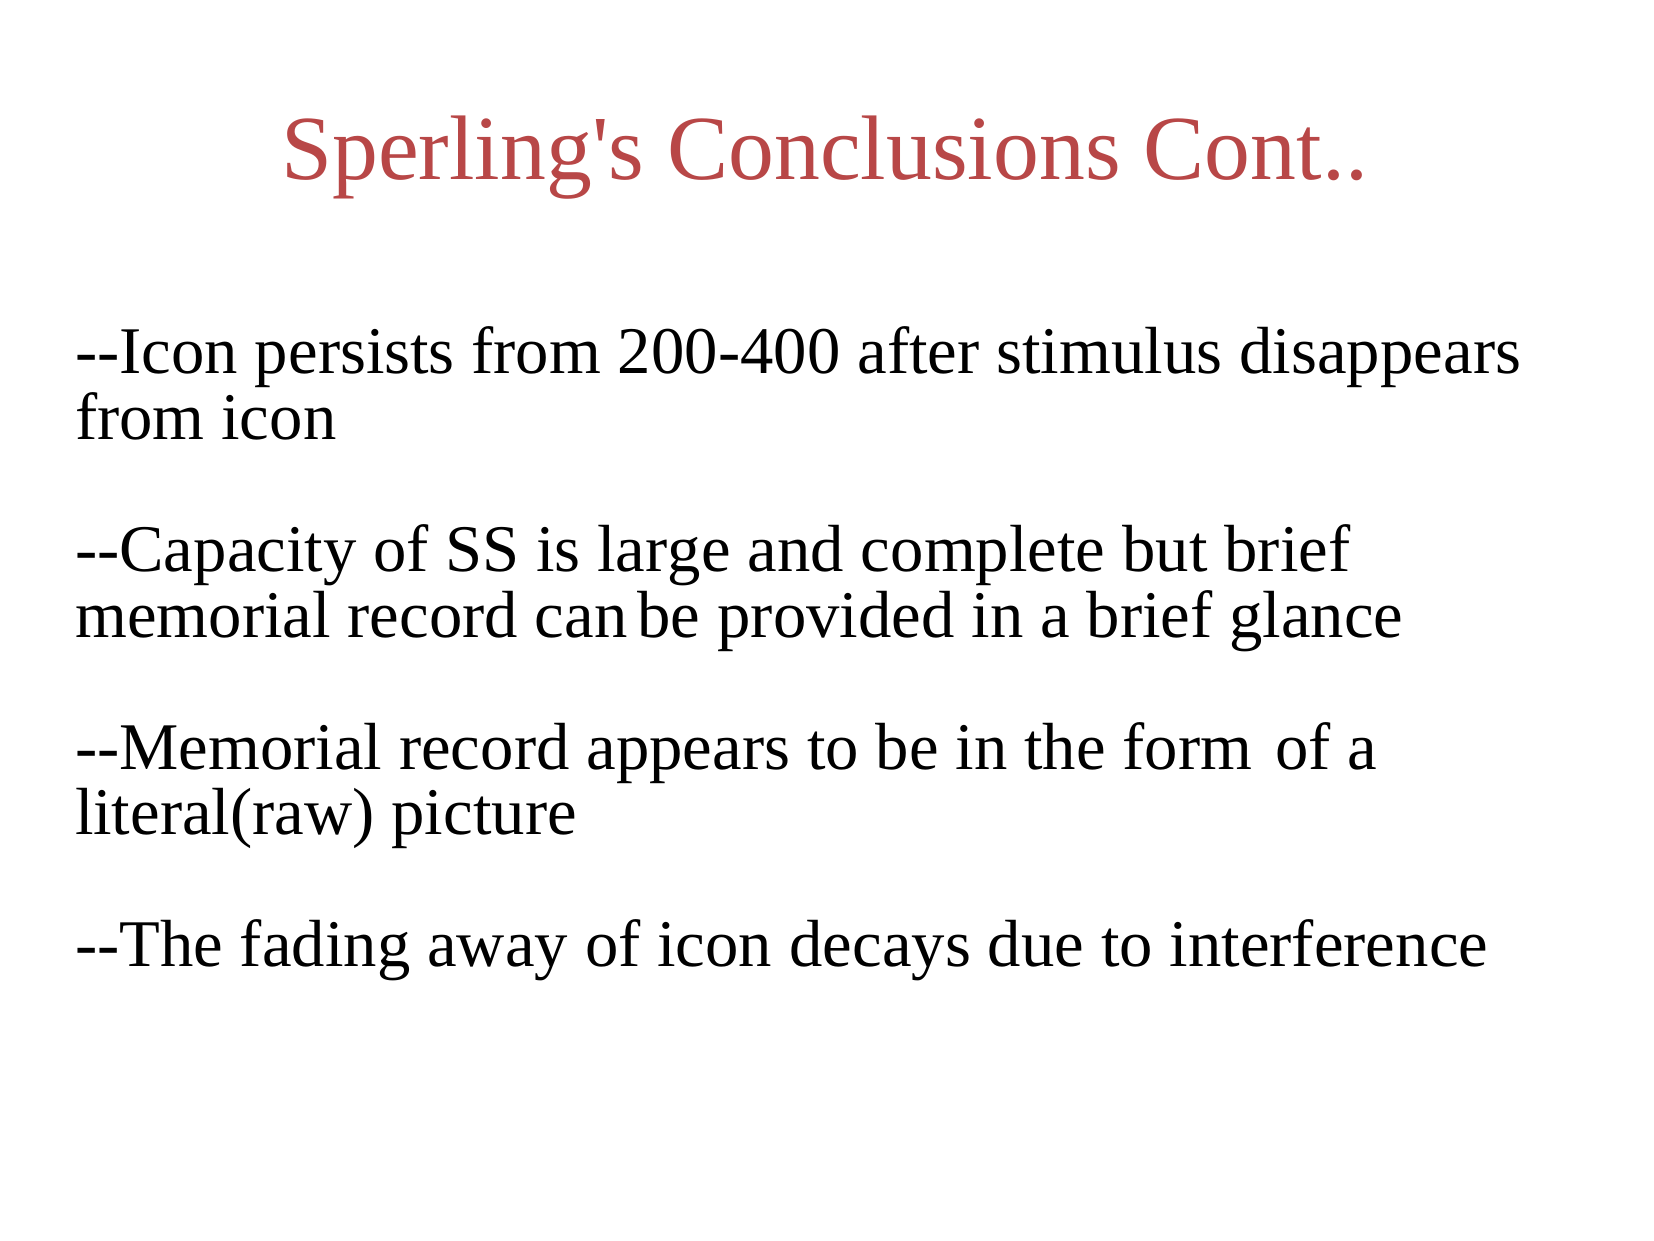

# Sperling's Conclusions Cont..
--Icon persists from 200-400 after stimulus disappears from icon
--Capacity of SS is large and complete but brief memorial record can	be provided in a brief glance
--Memorial record appears to be in the form 	of a literal(raw) picture
--The fading away of icon decays due to interference